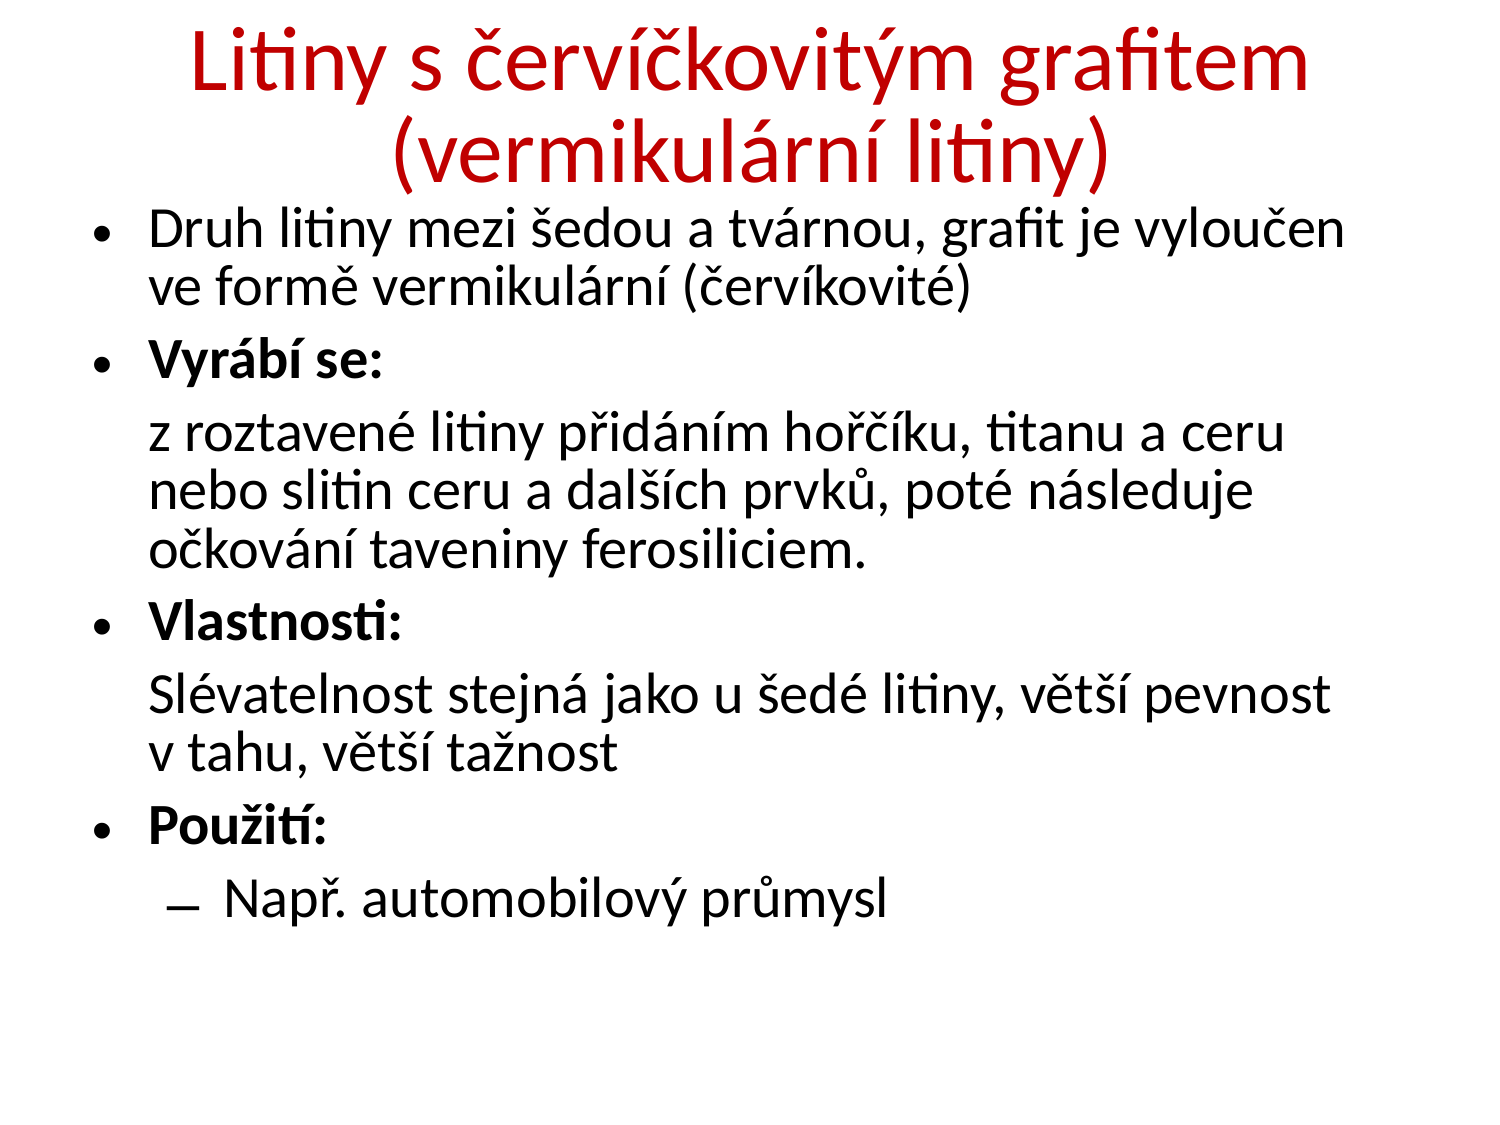

# Litiny s červíčkovitým grafitem (vermikulární litiny)
Druh litiny mezi šedou a tvárnou, grafit je vyloučen ve formě vermikulární (červíkovité)
Vyrábí se:
	z roztavené litiny přidáním hořčíku, titanu a ceru nebo slitin ceru a dalších prvků, poté následuje očkování taveniny ferosiliciem.
Vlastnosti:
	Slévatelnost stejná jako u šedé litiny, větší pevnost
v tahu, větší tažnost
Použití:
Např. automobilový průmysl